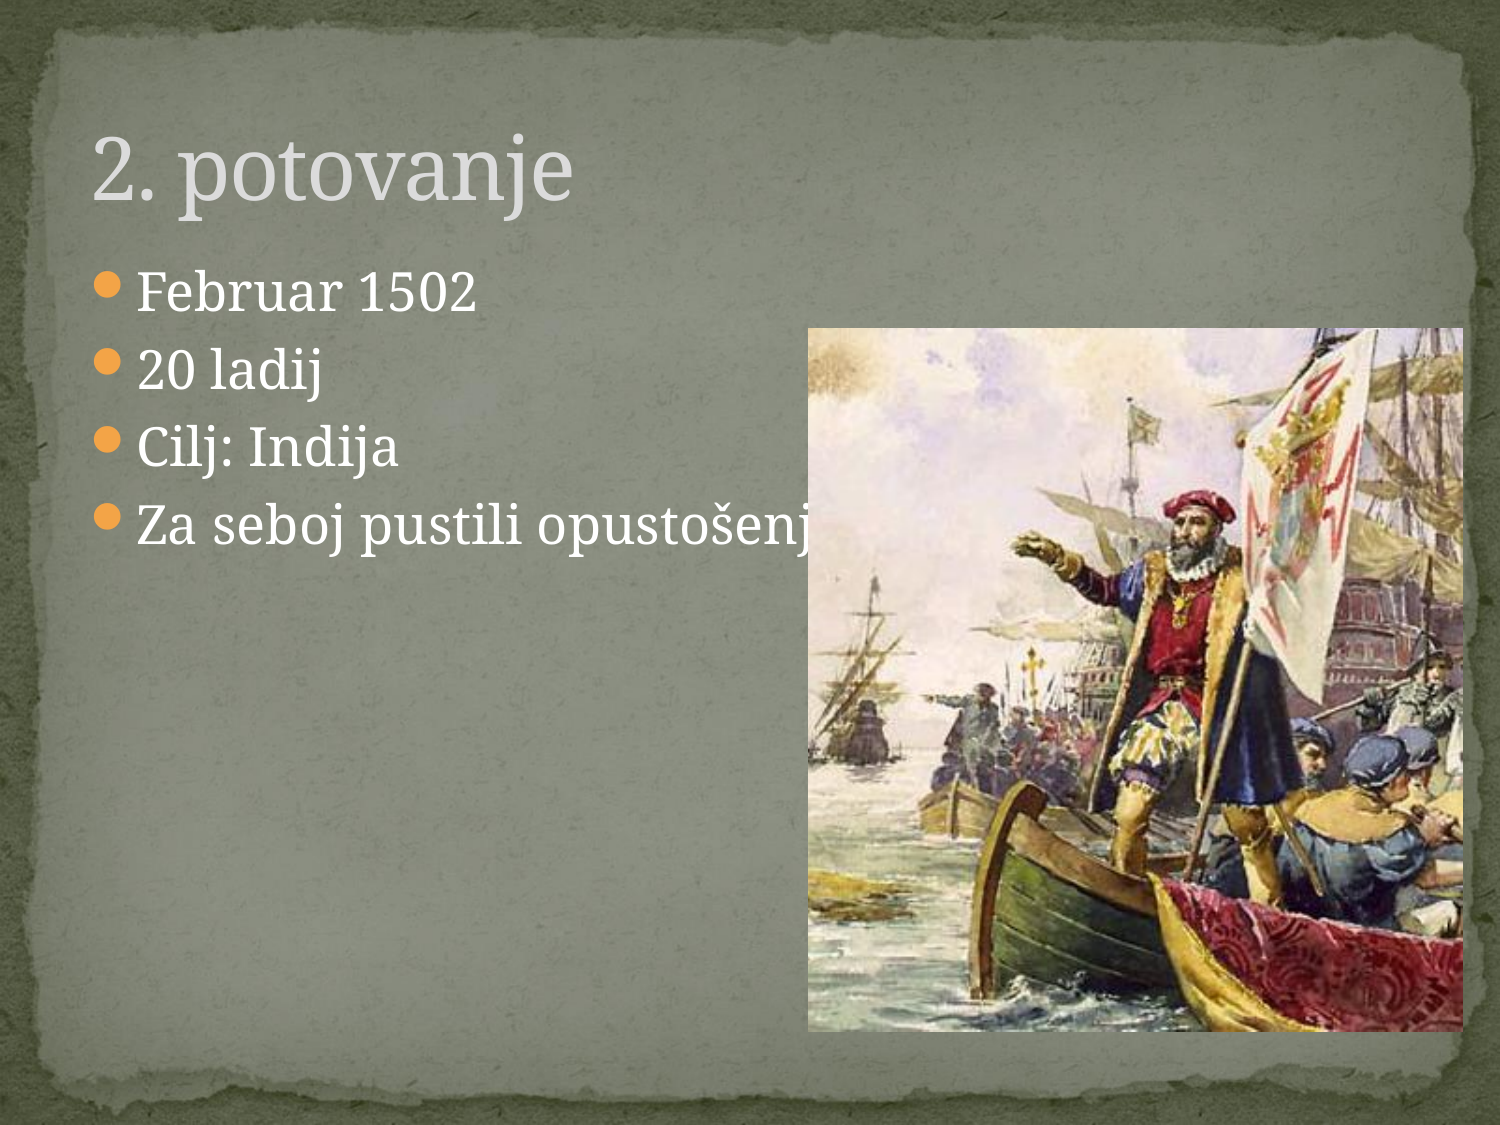

2. potovanje
# Februar 1502
20 ladij
Cilj: Indija
Za seboj pustili opustošenje